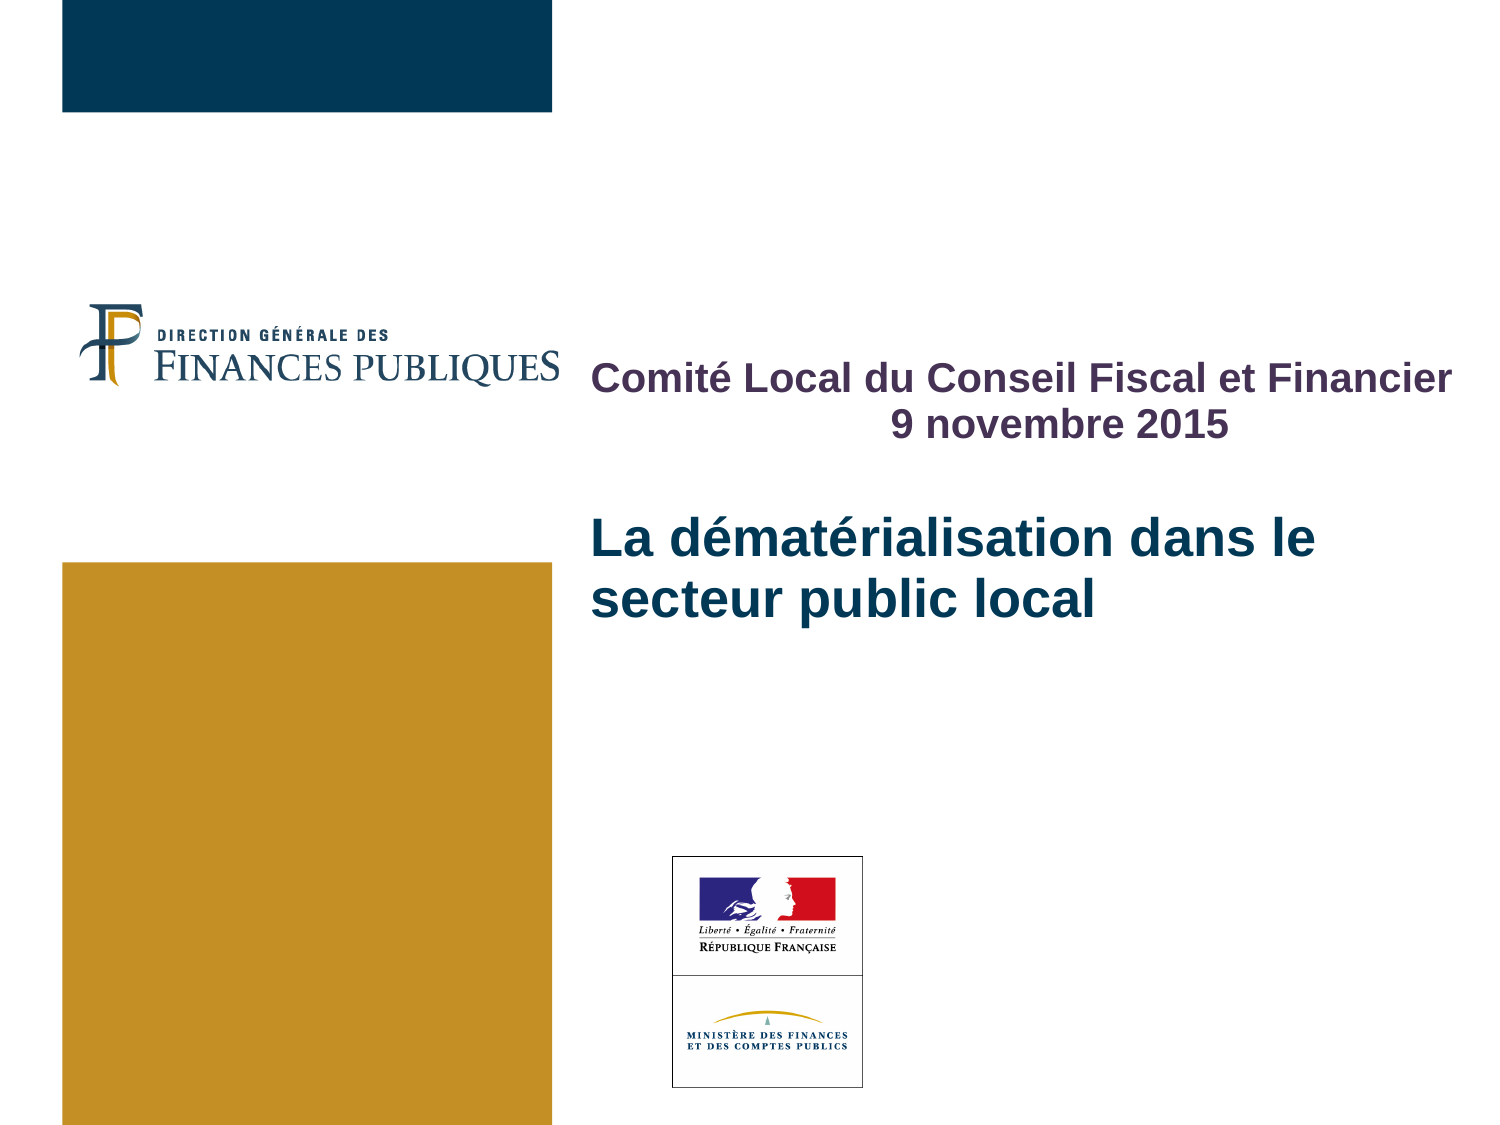

# Comité Local du Conseil Fiscal et Financier 9 novembre 2015 La dématérialisation dans le secteur public local